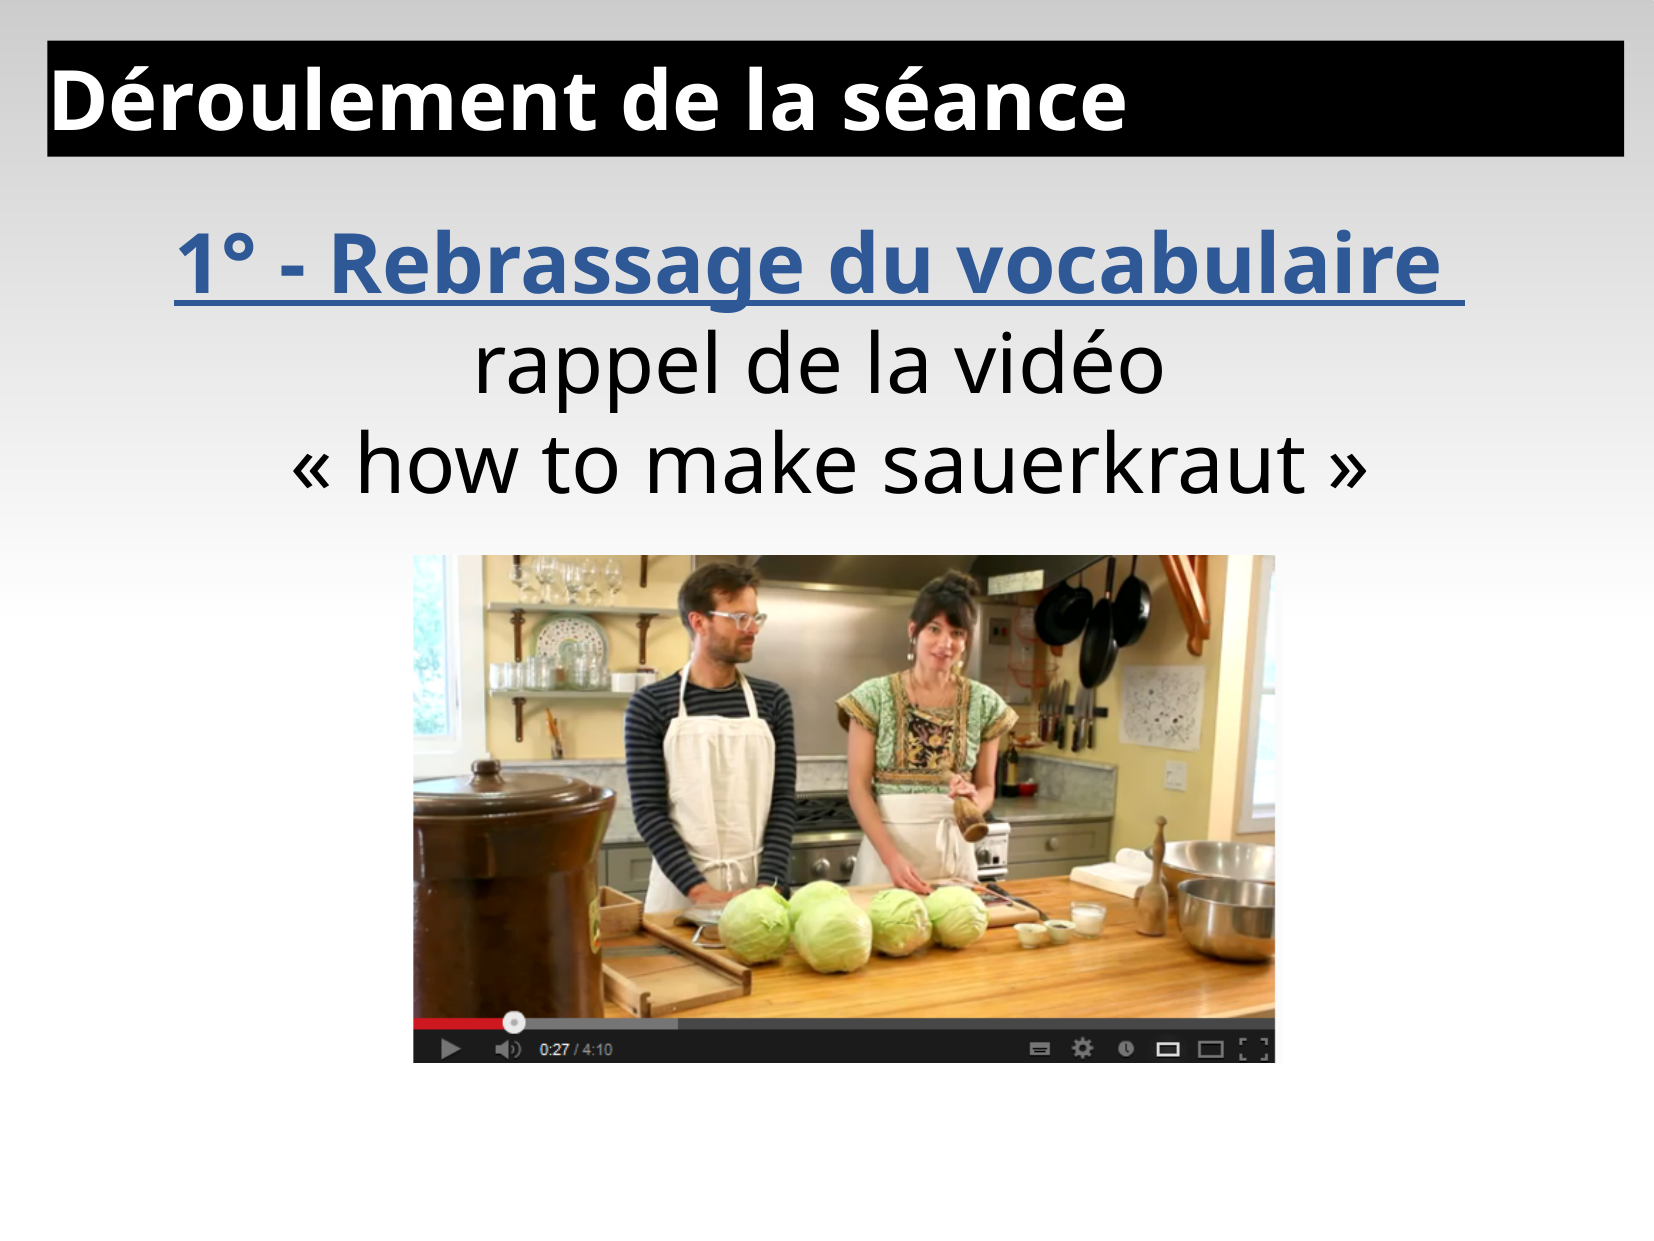

# Déroulement de la séance
1° - Rebrassage du vocabulaire
rappel de la vidéo
 « how to make sauerkraut »